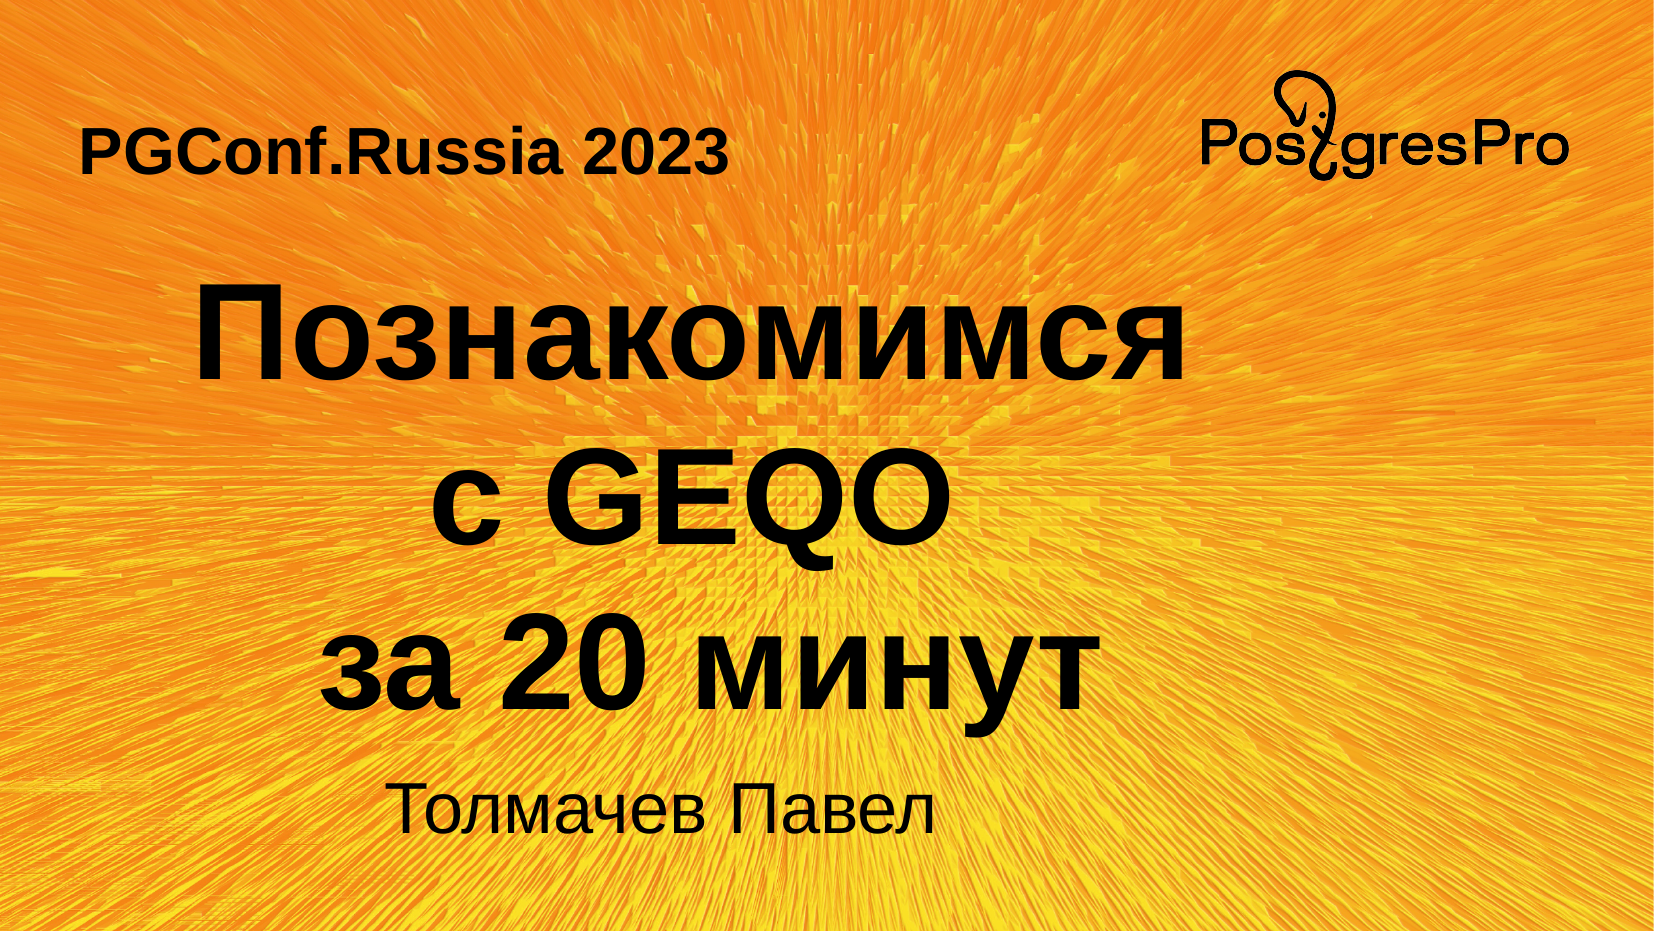

PGConf.Russia 2023
Познакомимся
с GEQO
за 20 минут
Толмачев Павел